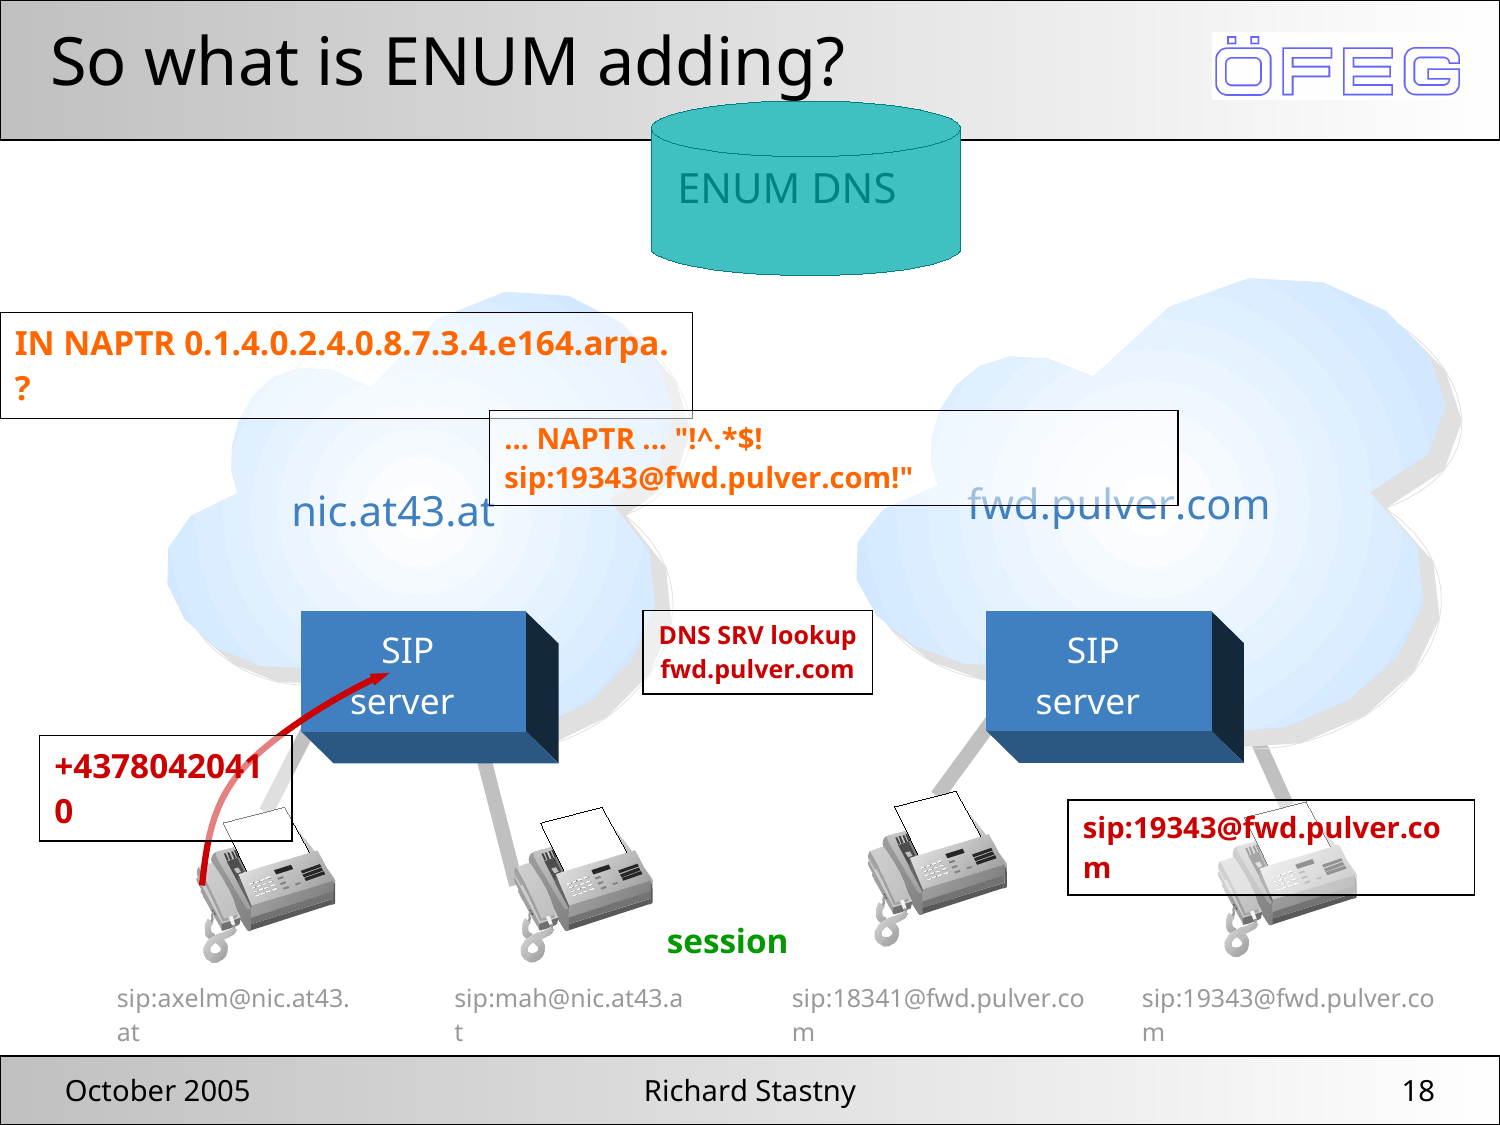

# So what is ENUM adding?
ENUM DNS
fwd.pulver.com
nic.at43.at
IN NAPTR 0.1.4.0.2.4.0.8.7.3.4.e164.arpa. ?
... NAPTR ... "!^.*$!sip:19343@fwd.pulver.com!"
DNS SRV lookup
fwd.pulver.com
SIP
SIP
server
server
+43780420410
sip:19343@fwd.pulver.com
session
sip:axelm@nic.at43.at
sip:mah@nic.at43.at
sip:18341@fwd.pulver.com
sip:19343@fwd.pulver.com
October 2005
Richard Stastny
18